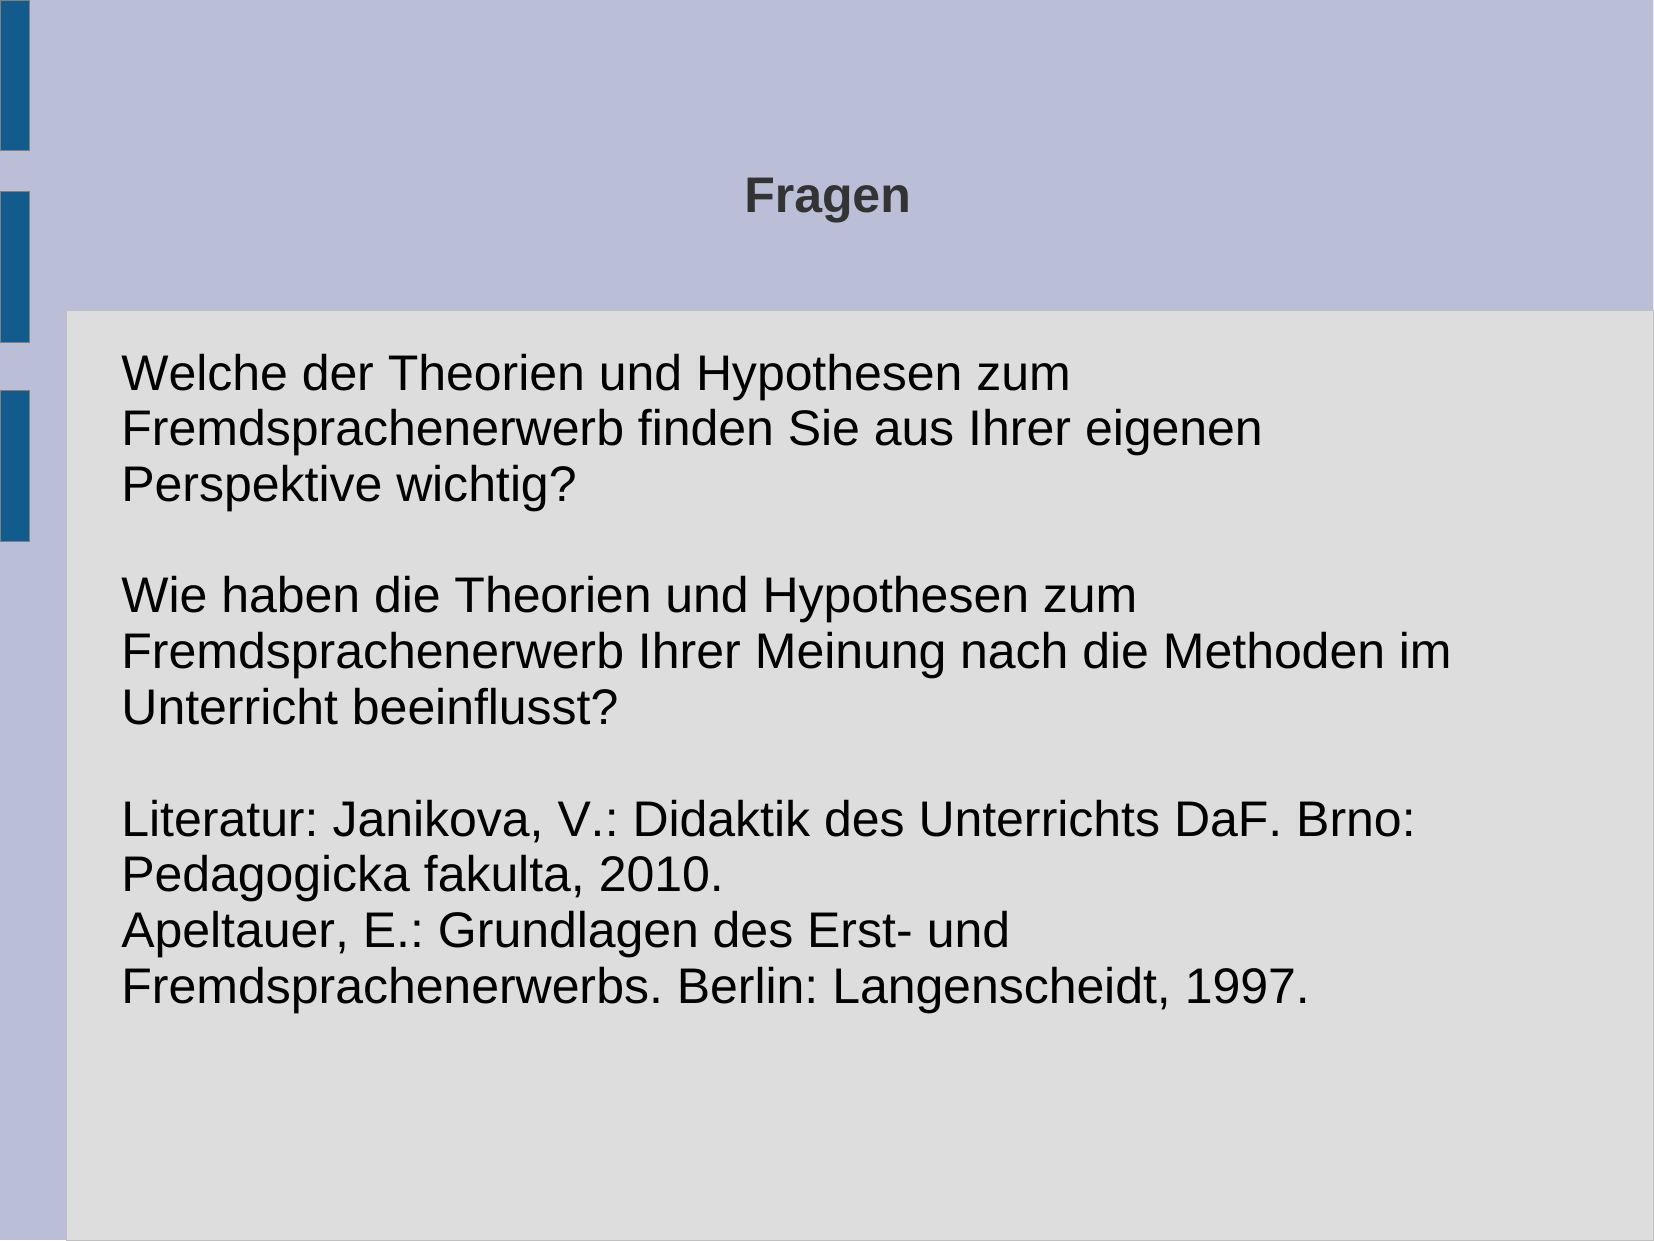

# Fragen
Welche der Theorien und Hypothesen zum Fremdsprachenerwerb finden Sie aus Ihrer eigenen Perspektive wichtig?
Wie haben die Theorien und Hypothesen zum Fremdsprachenerwerb Ihrer Meinung nach die Methoden im Unterricht beeinflusst?
Literatur: Janikova, V.: Didaktik des Unterrichts DaF. Brno: Pedagogicka fakulta, 2010.
Apeltauer, E.: Grundlagen des Erst- und Fremdsprachenerwerbs. Berlin: Langenscheidt, 1997.